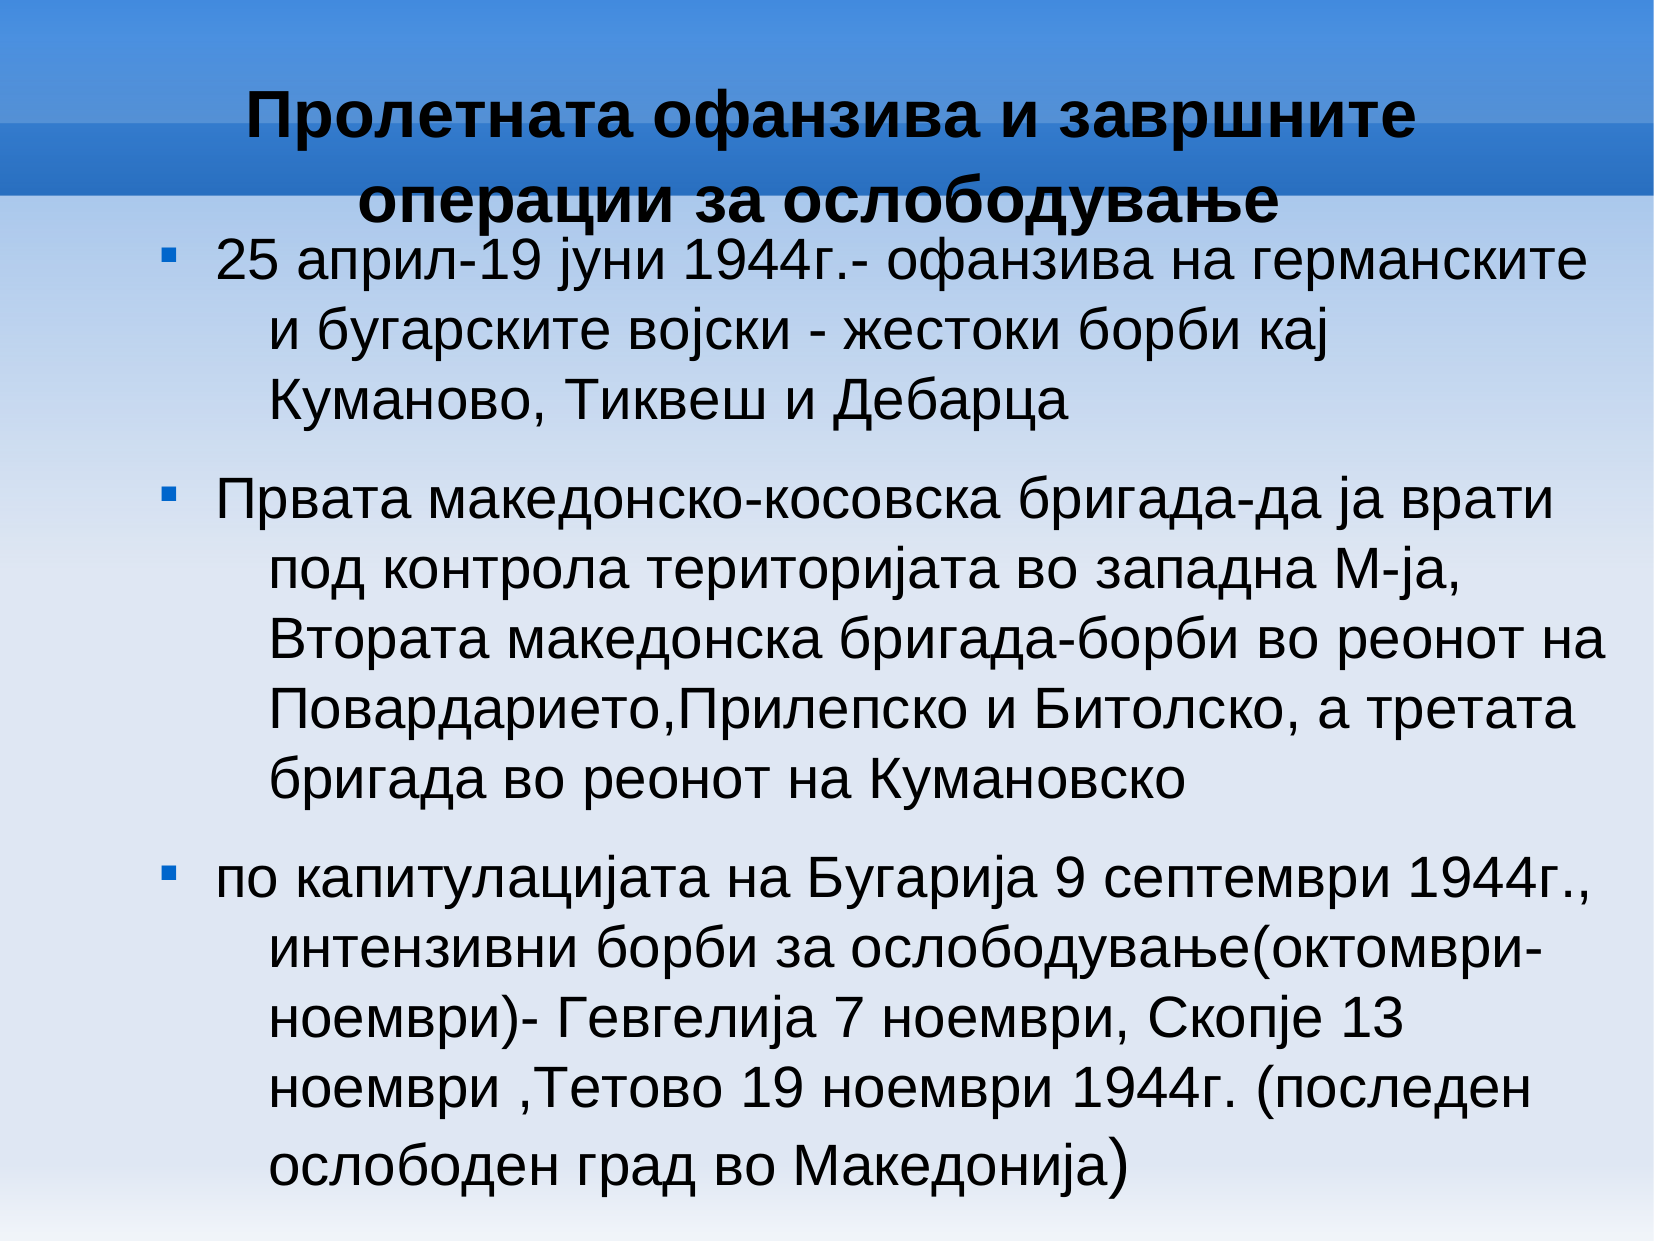

# Пролетната офанзива и завршните операции за ослободување
25 април-19 јуни 1944г.- офанзива на германските и бугарските војски - жестоки борби кај Куманово, Тиквеш и Дебарца
Првата македонско-косовска бригада-да ја врати под контрола територијата во западна М-ја, Втората македонска бригада-борби во реонот на Повардарието,Прилепско и Битолско, а третата бригада во реонот на Кумановско
по капитулацијата на Бугарија 9 септември 1944г., интензивни борби за ослободување(октомври-ноември)- Гевгелија 7 ноември, Скопје 13 ноември ,Тетово 19 ноември 1944г. (последен ослободен град во Македонија)